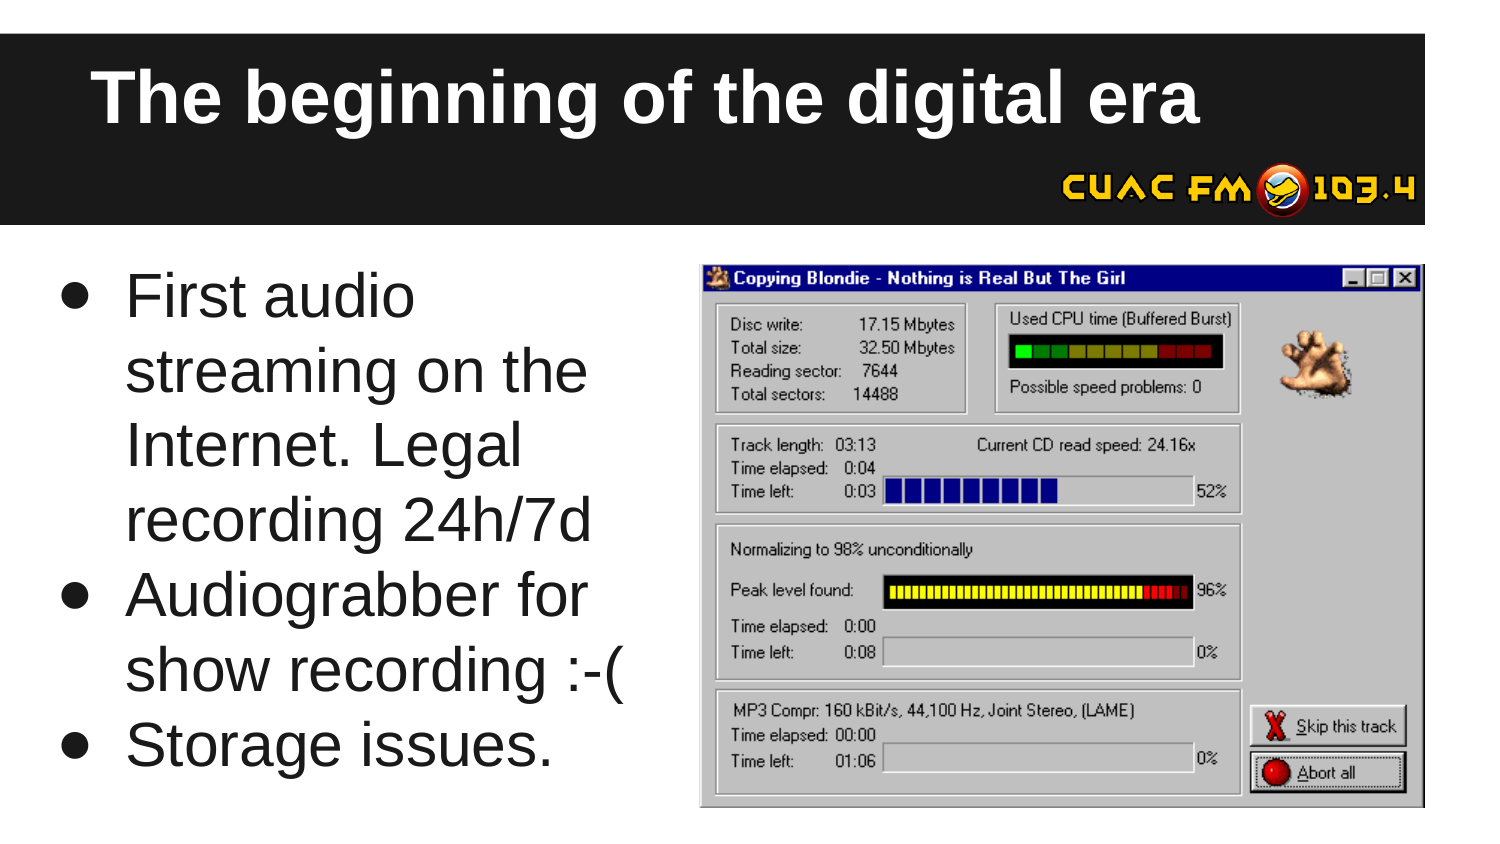

# The beginning of the digital era
First audio streaming on the Internet. Legal recording 24h/7d
Audiograbber for show recording :-(
Storage issues.